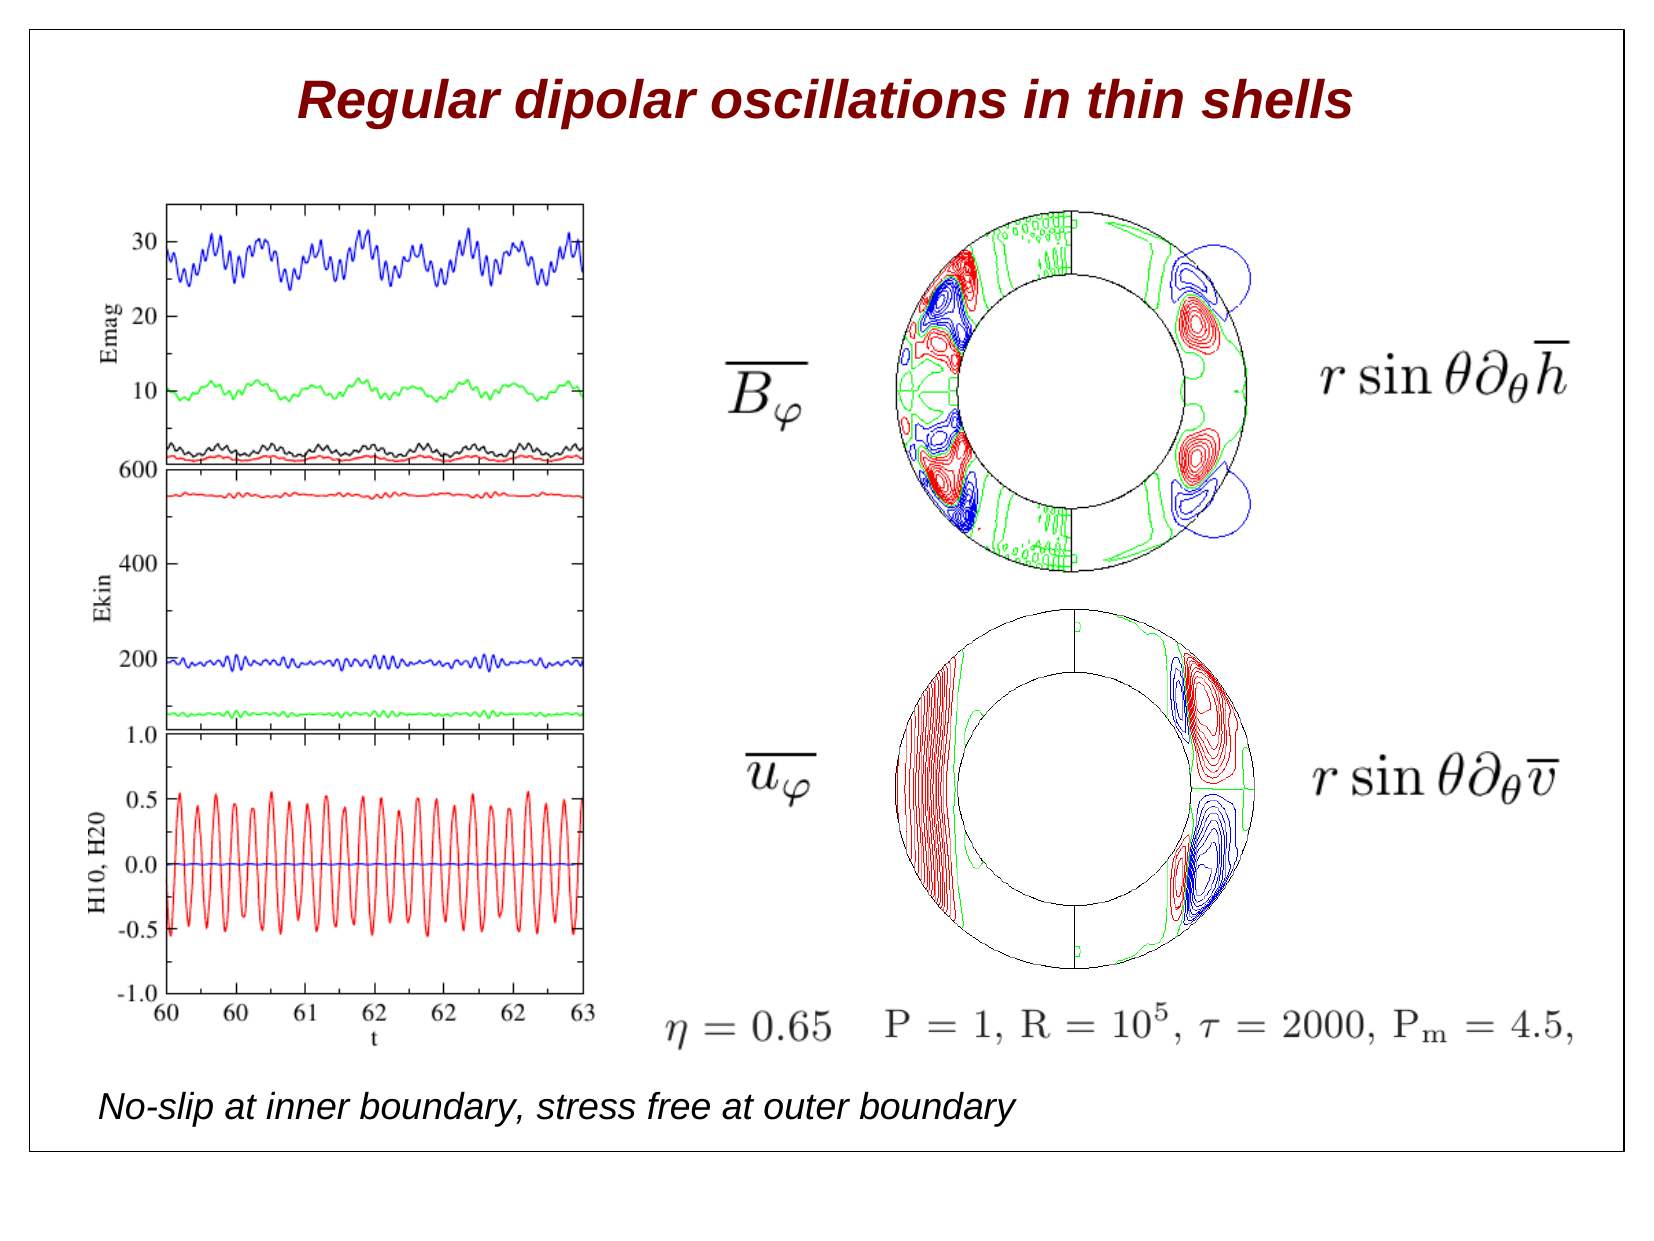

Regular dipolar oscillations in thin shells
No-slip at inner boundary, stress free at outer boundary